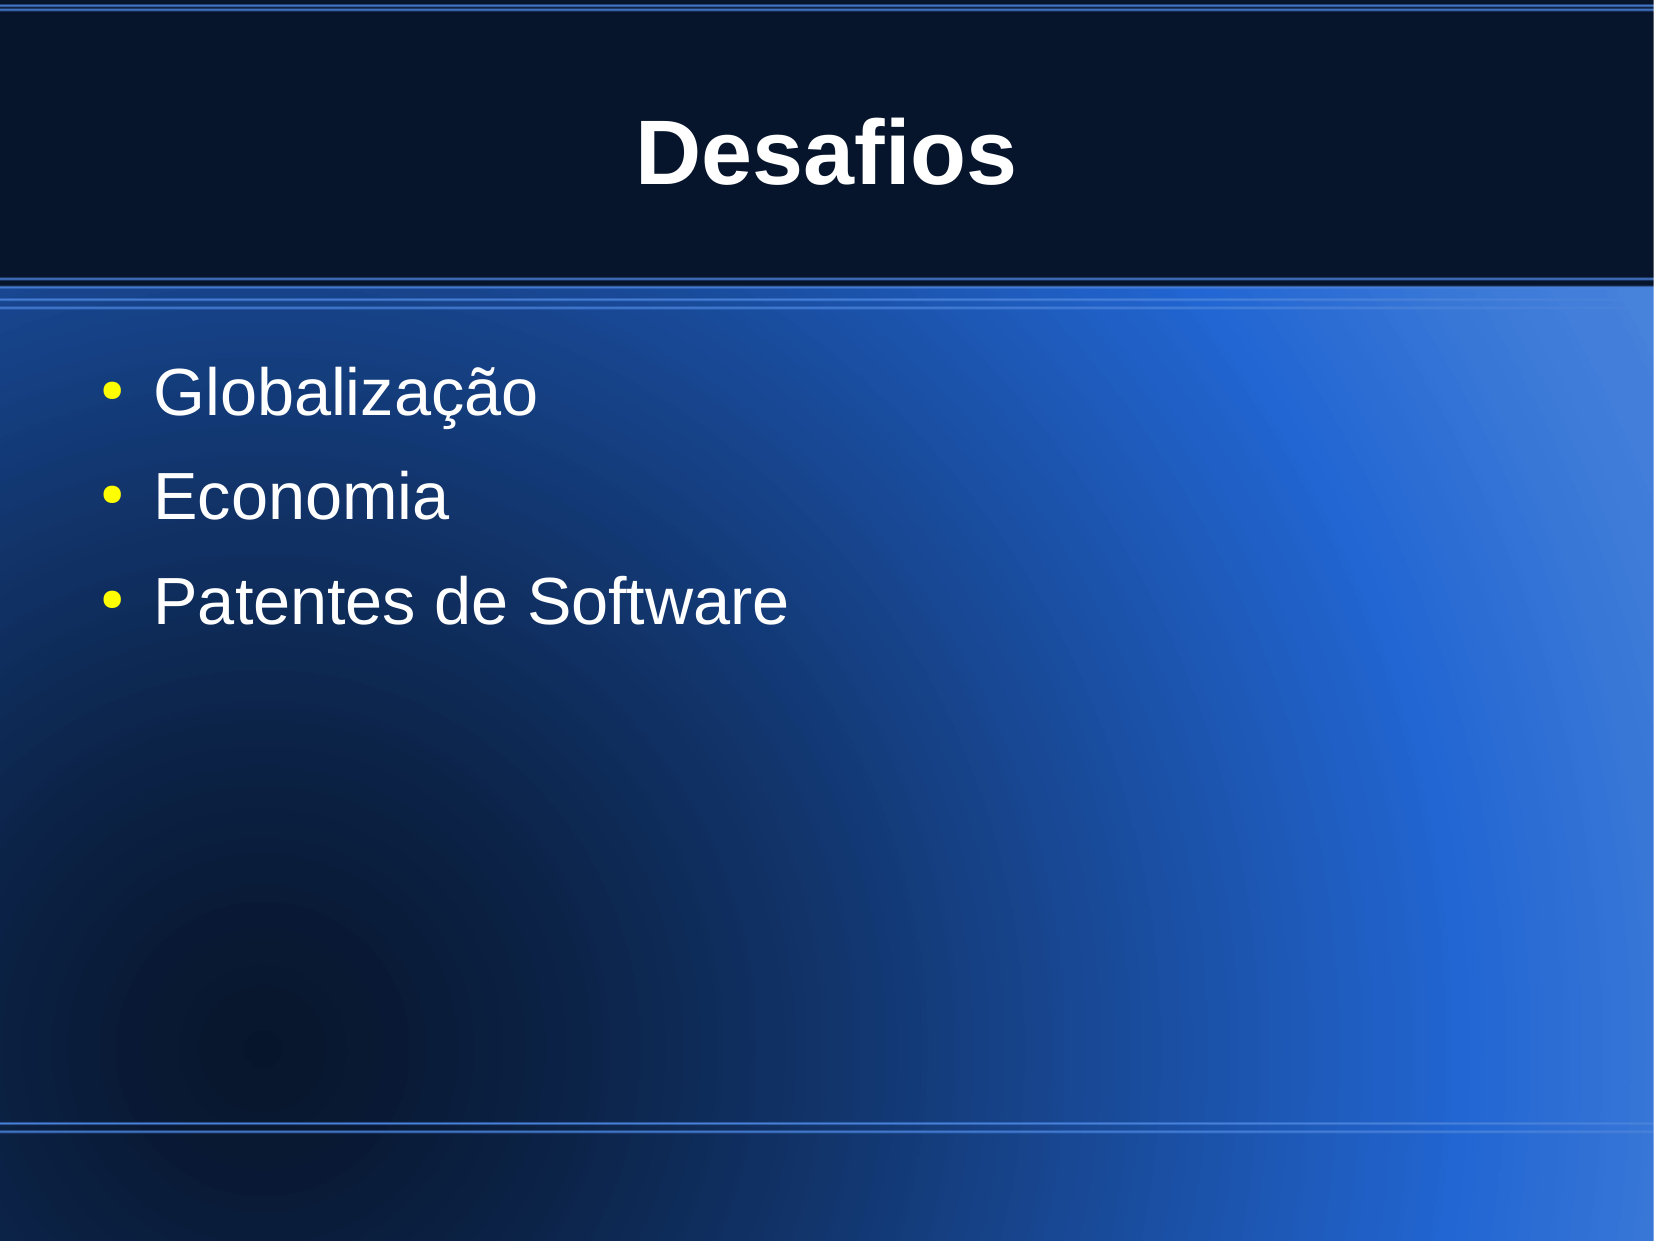

# Desafios
Globalização
Economia
Patentes de Software